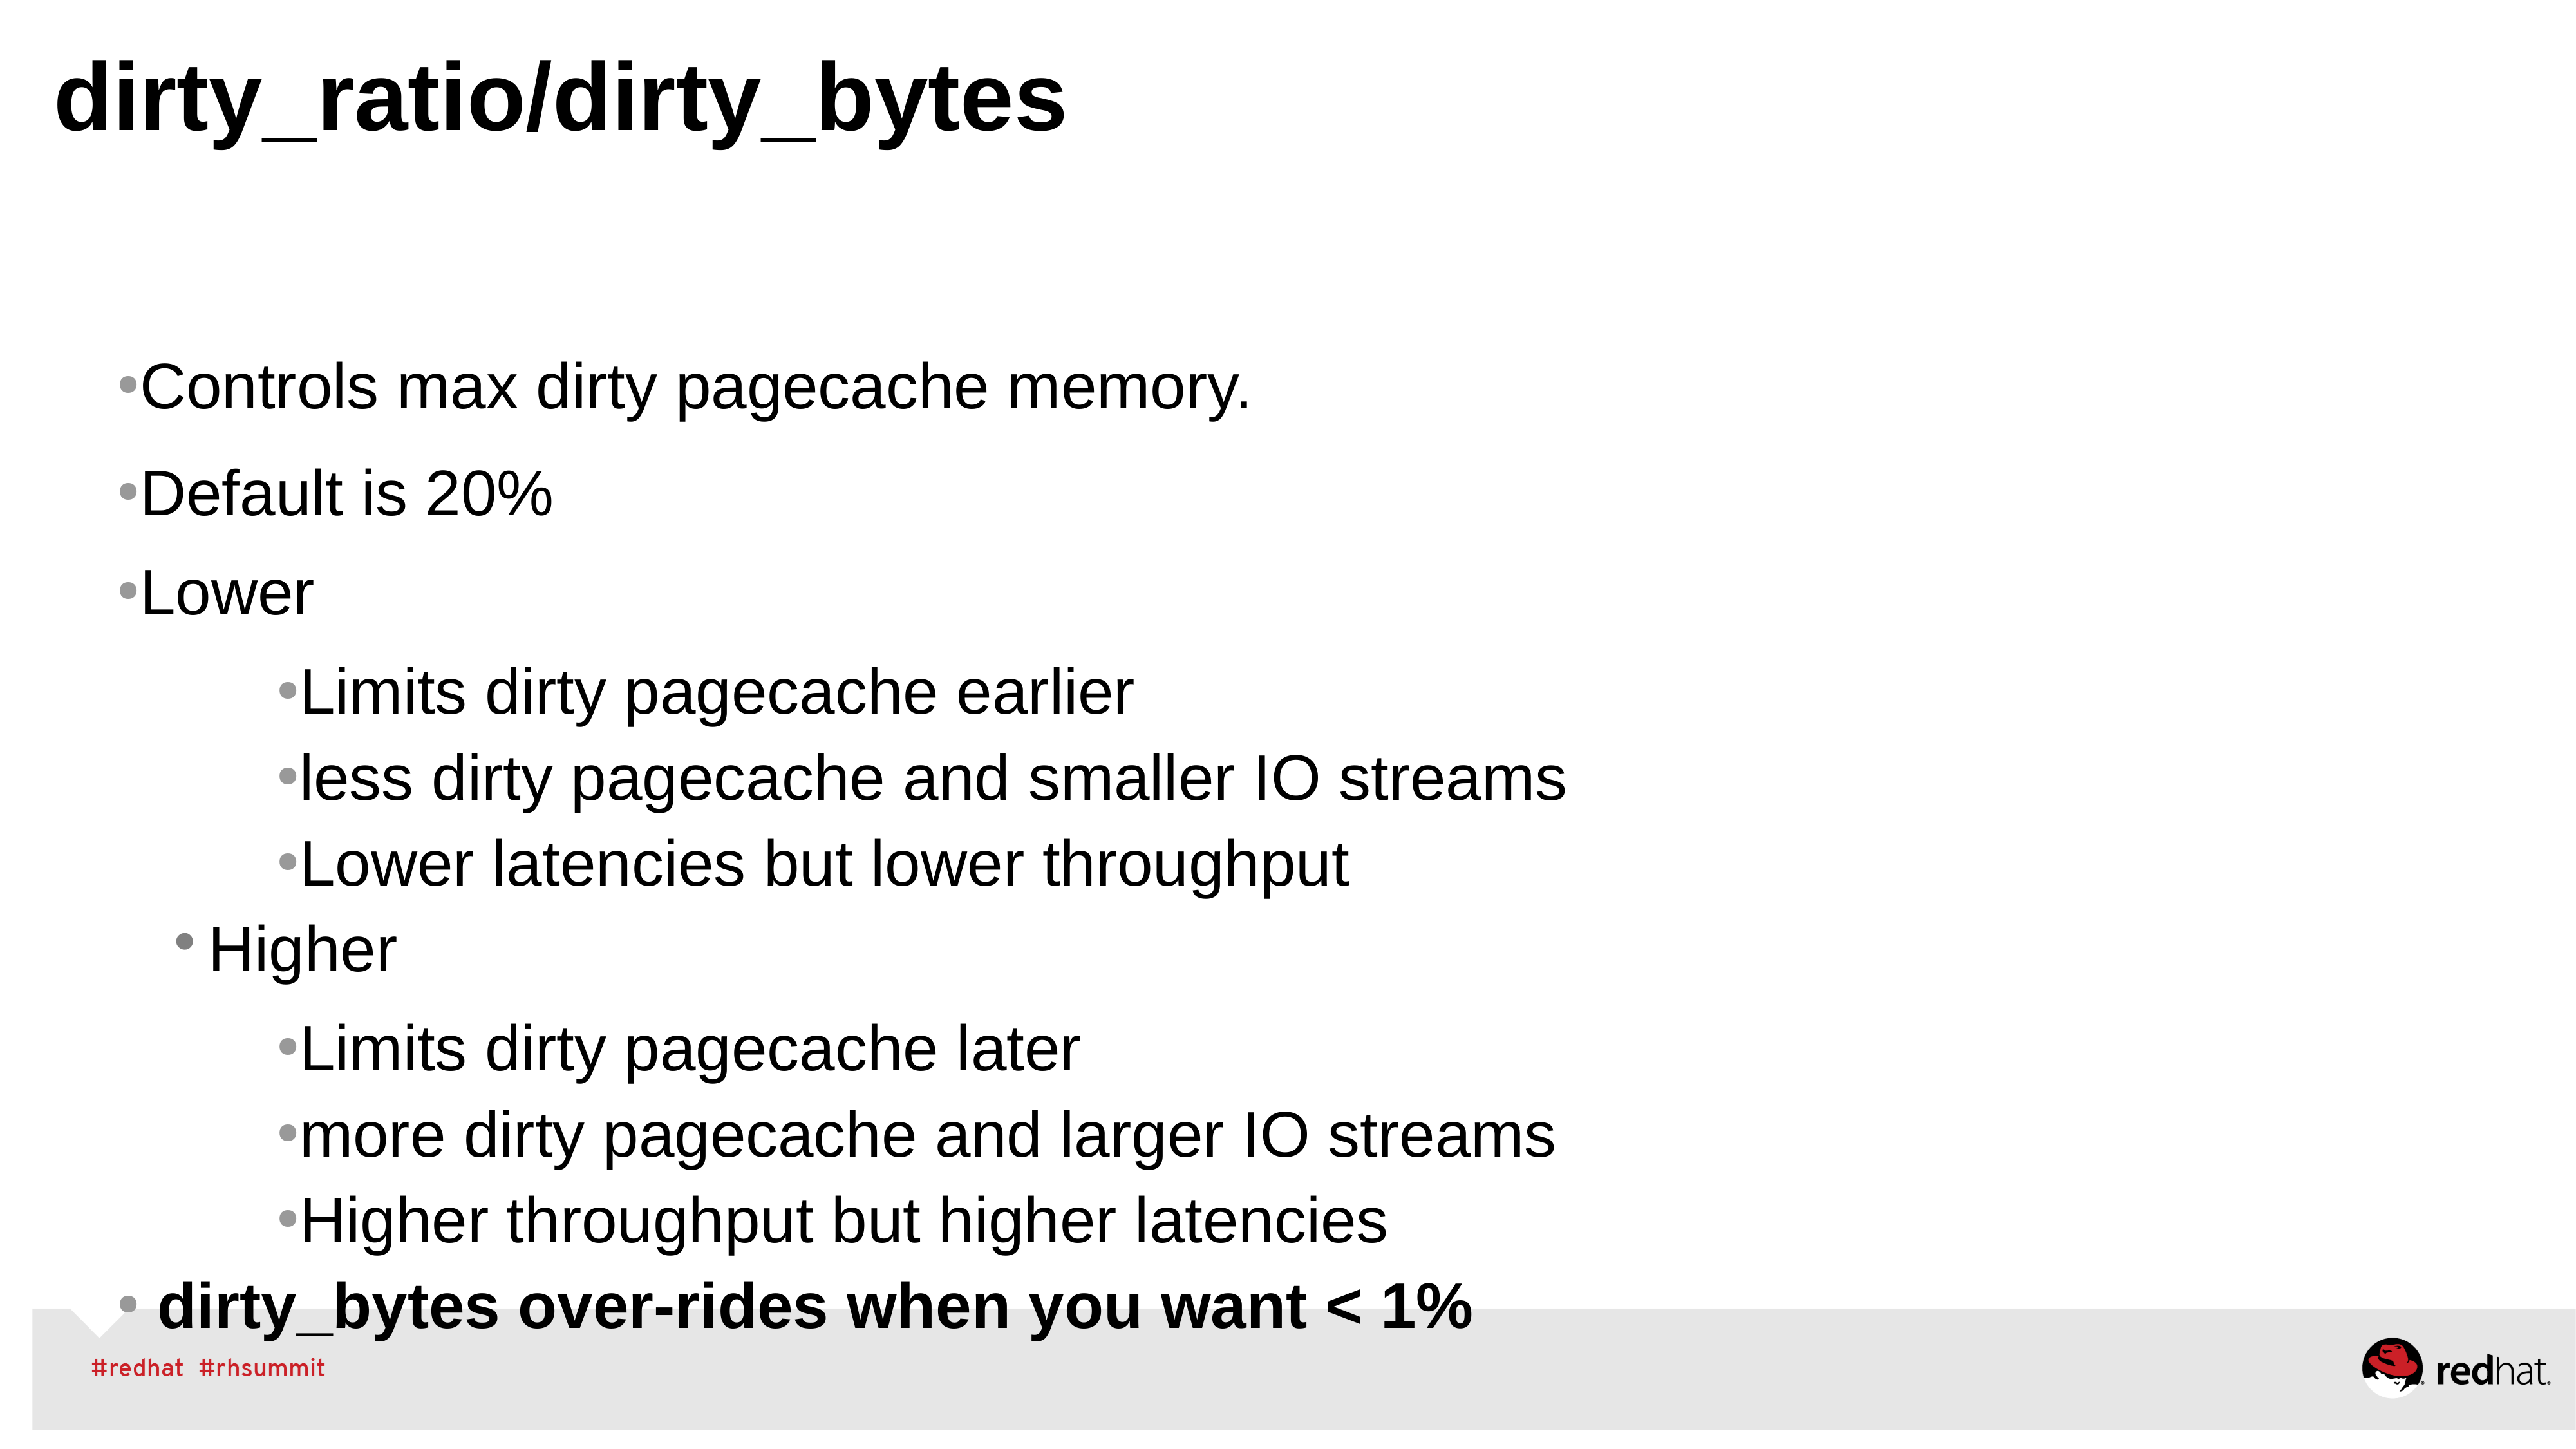

dirty_ratio/dirty_bytes
# Controls max dirty pagecache memory.
Default is 20%
Lower
Limits dirty pagecache earlier
less dirty pagecache and smaller IO streams
Lower latencies but lower throughput
Higher
Limits dirty pagecache later
more dirty pagecache and larger IO streams
Higher throughput but higher latencies
 dirty_bytes over-rides when you want < 1%